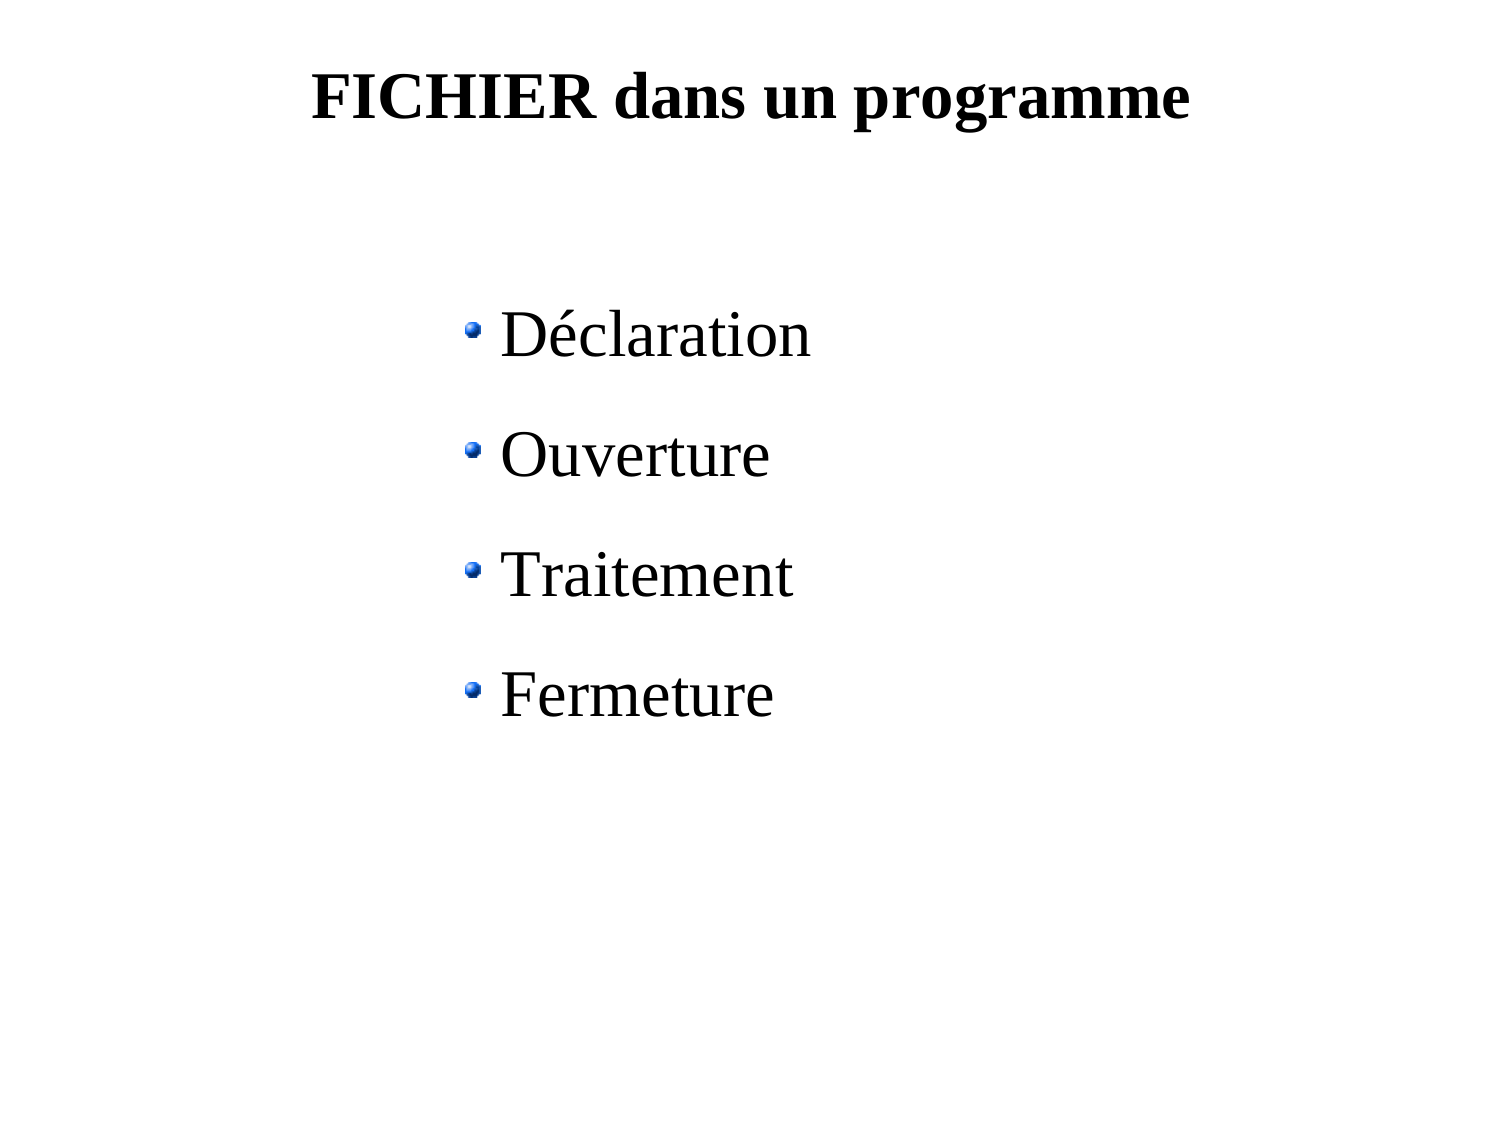

FICHIER dans un programme
Déclaration
Ouverture
Traitement
Fermeture